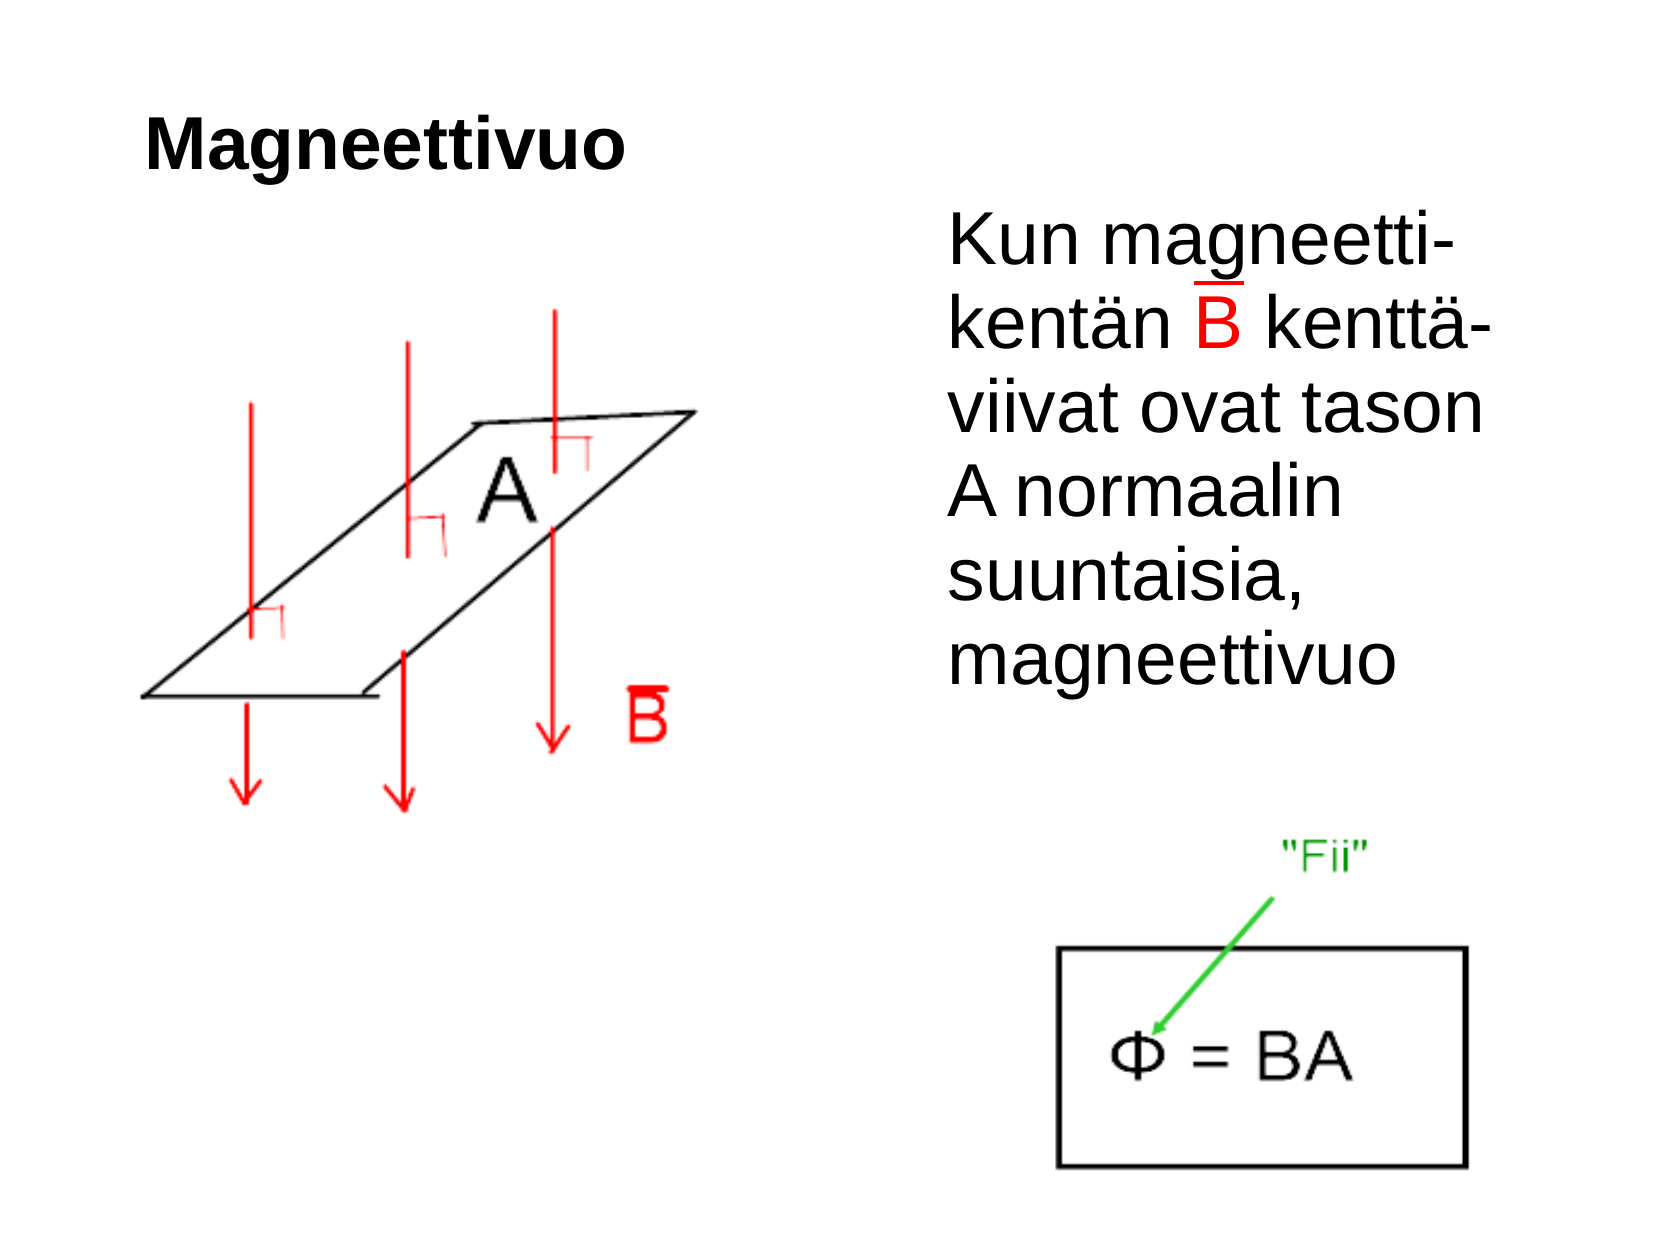

Magneettivuo
Kun magneetti-kentän B kenttä-viivat ovat tason A normaalin suuntaisia, magneettivuo